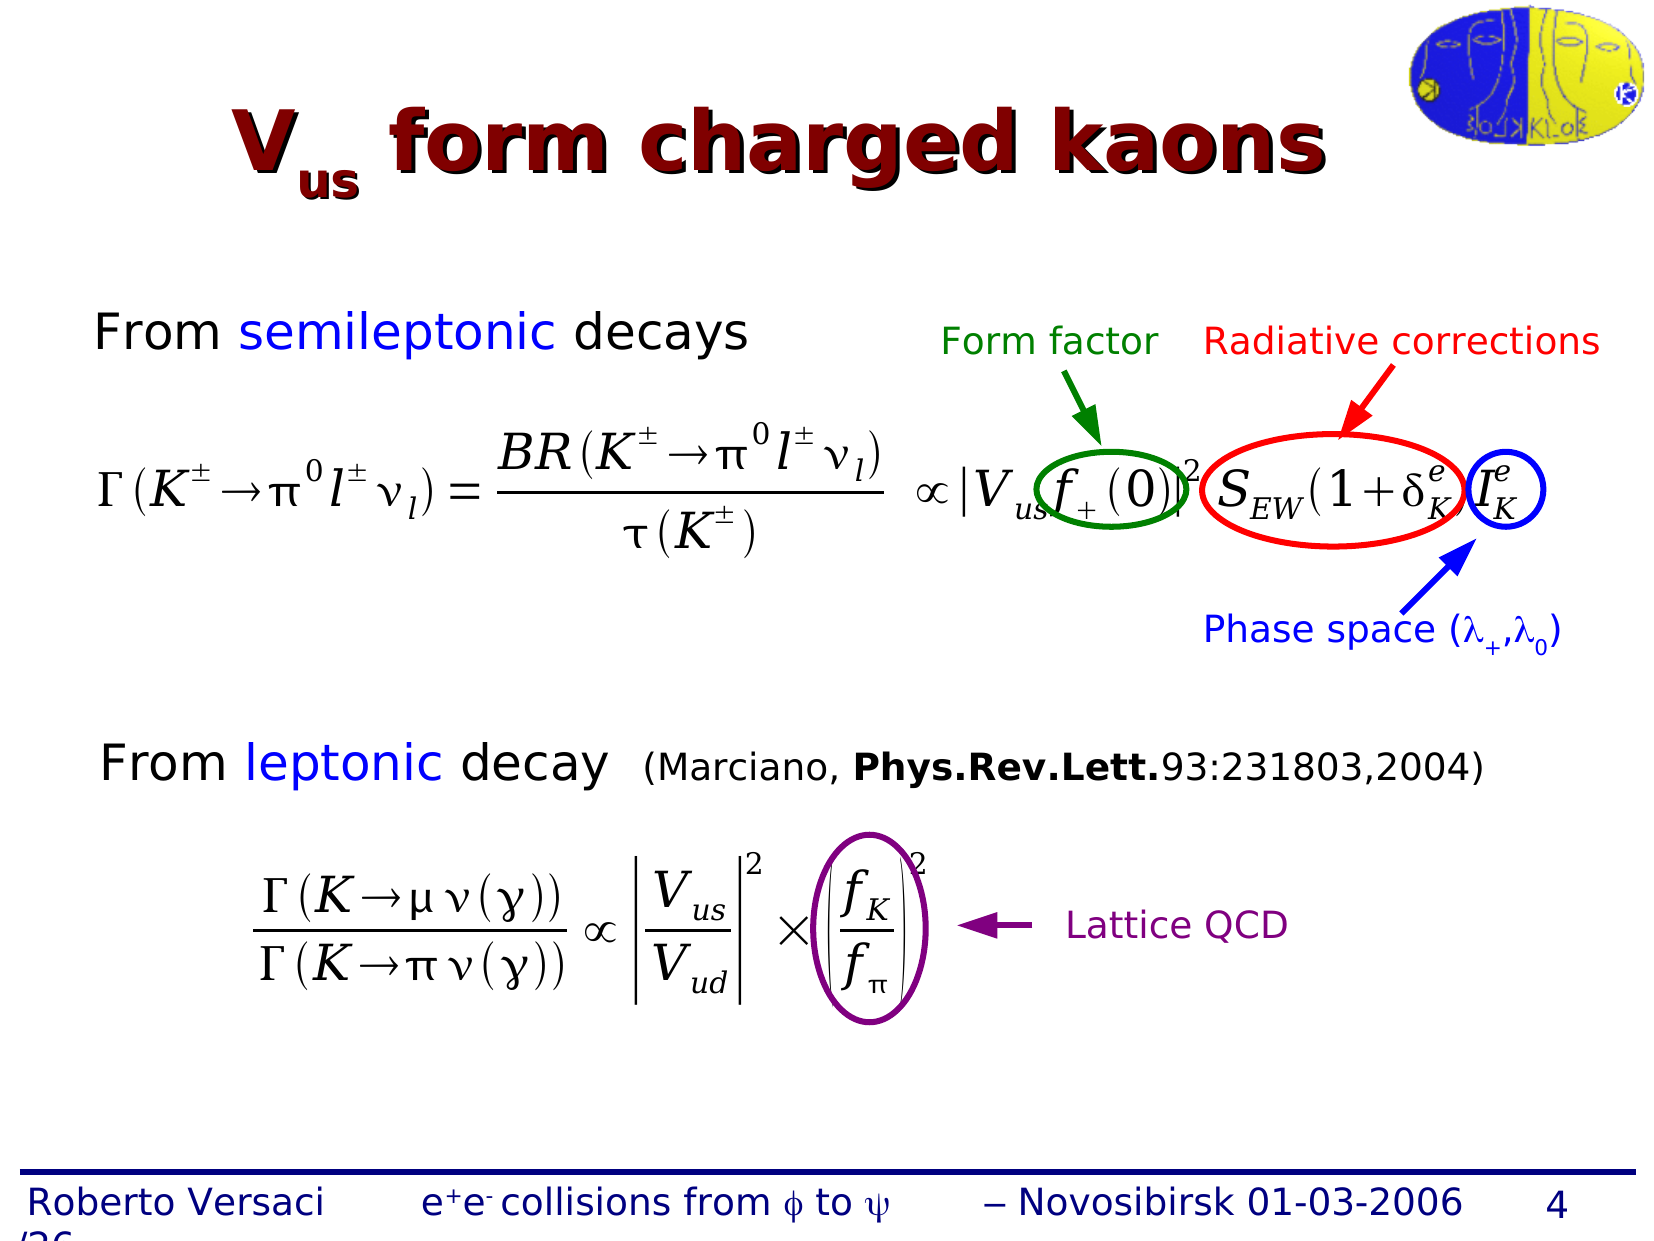

Vus form charged kaons
 From semileptonic decays
Form factor
Radiative corrections
Phase space (l+,l0)
 From leptonic decay (Marciano, Phys.Rev.Lett.93:231803,2004)
Lattice QCD
4